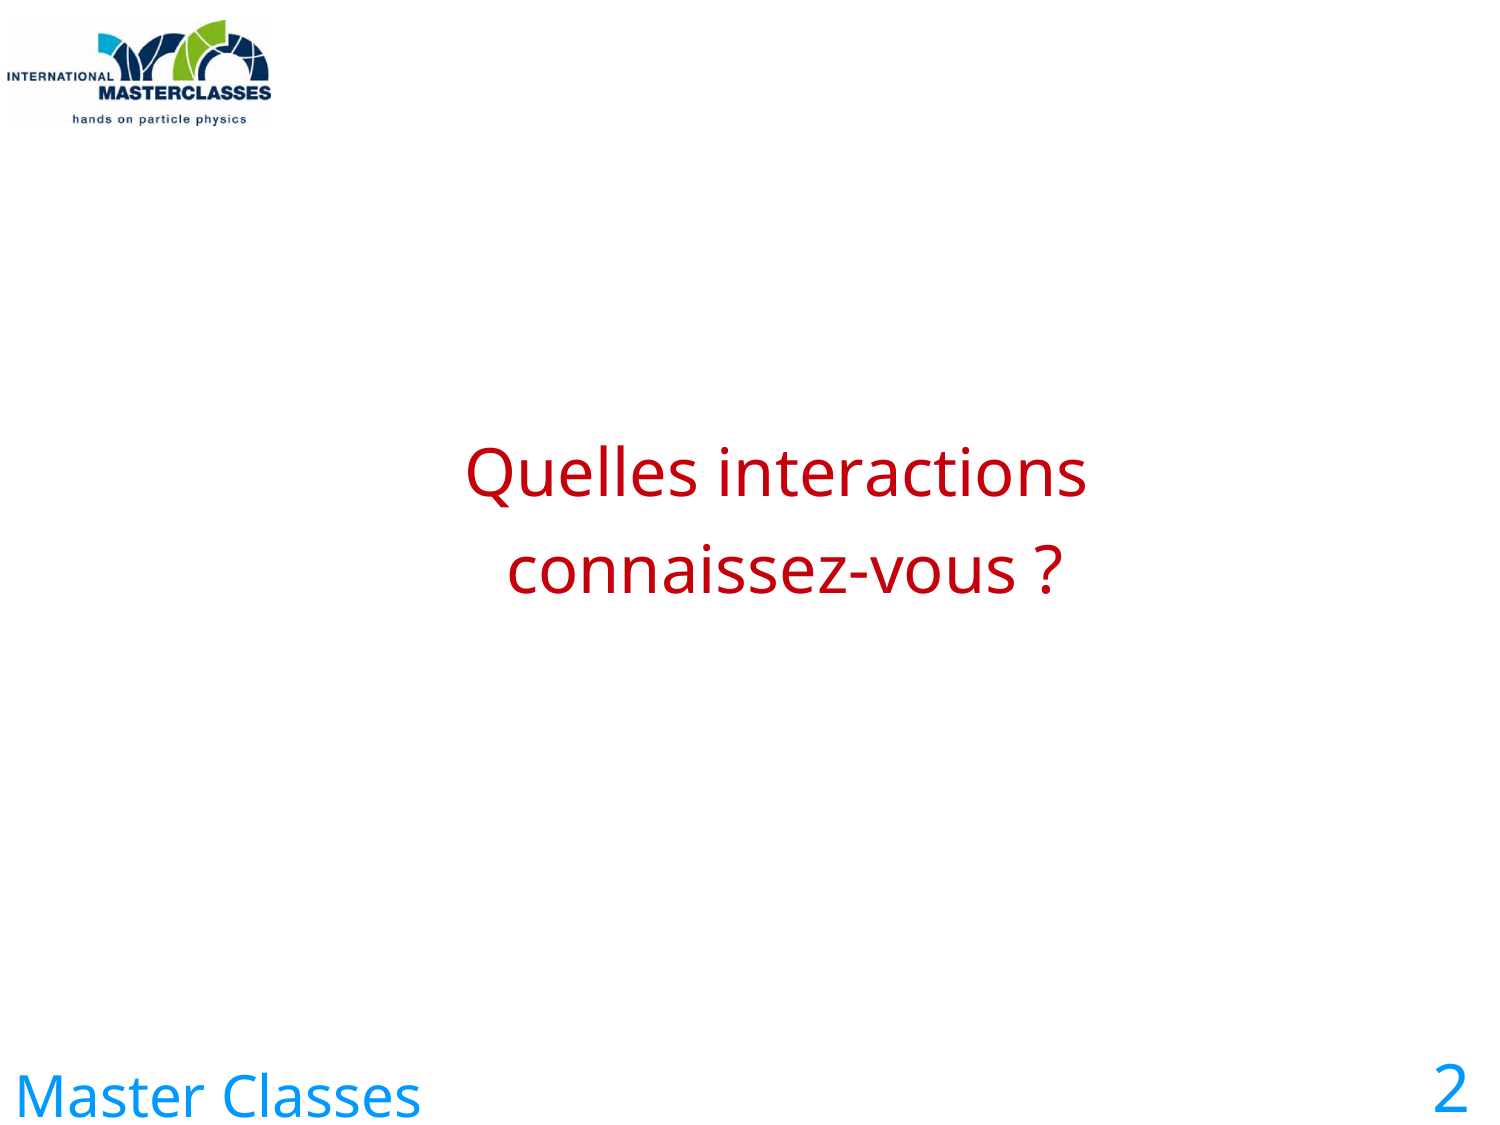

# Quelles interactions
connaissez-vous ?
20
Master Classes 2013